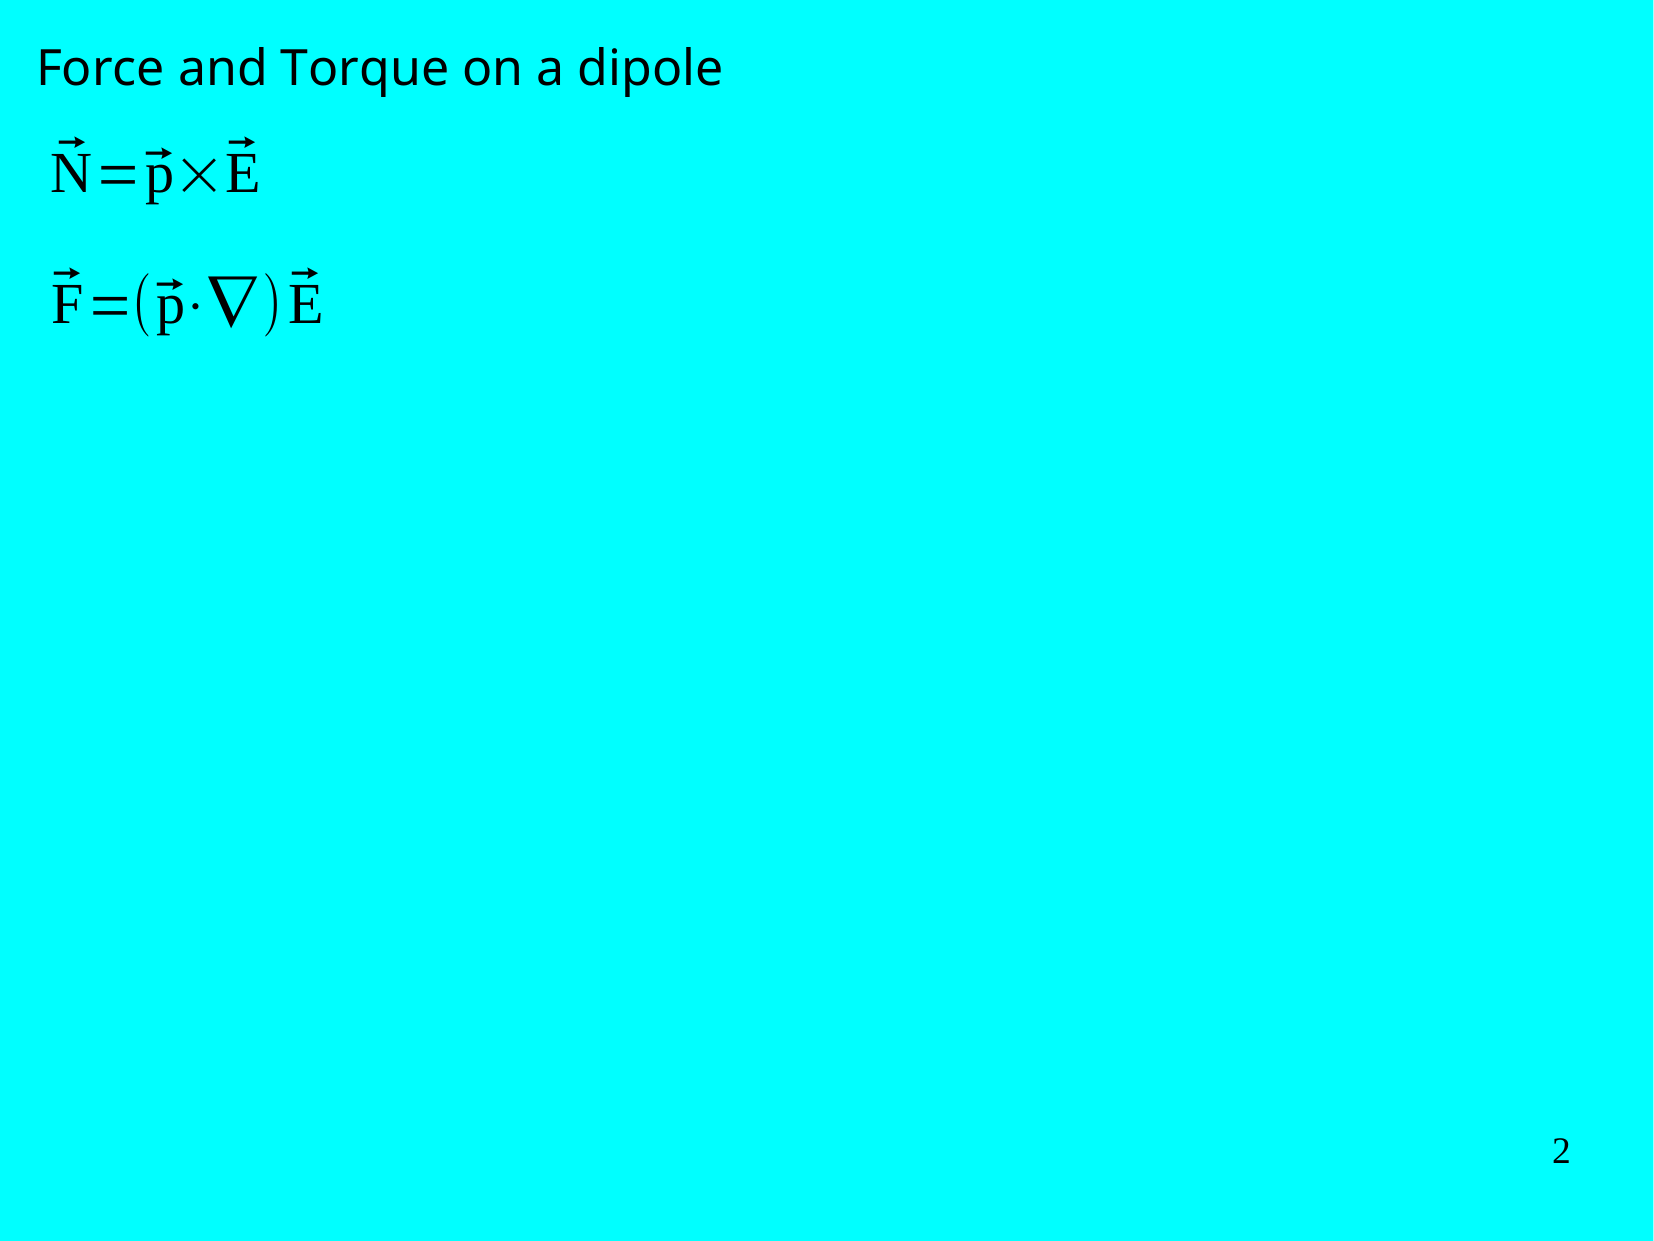

Force and Torque on a dipole
2